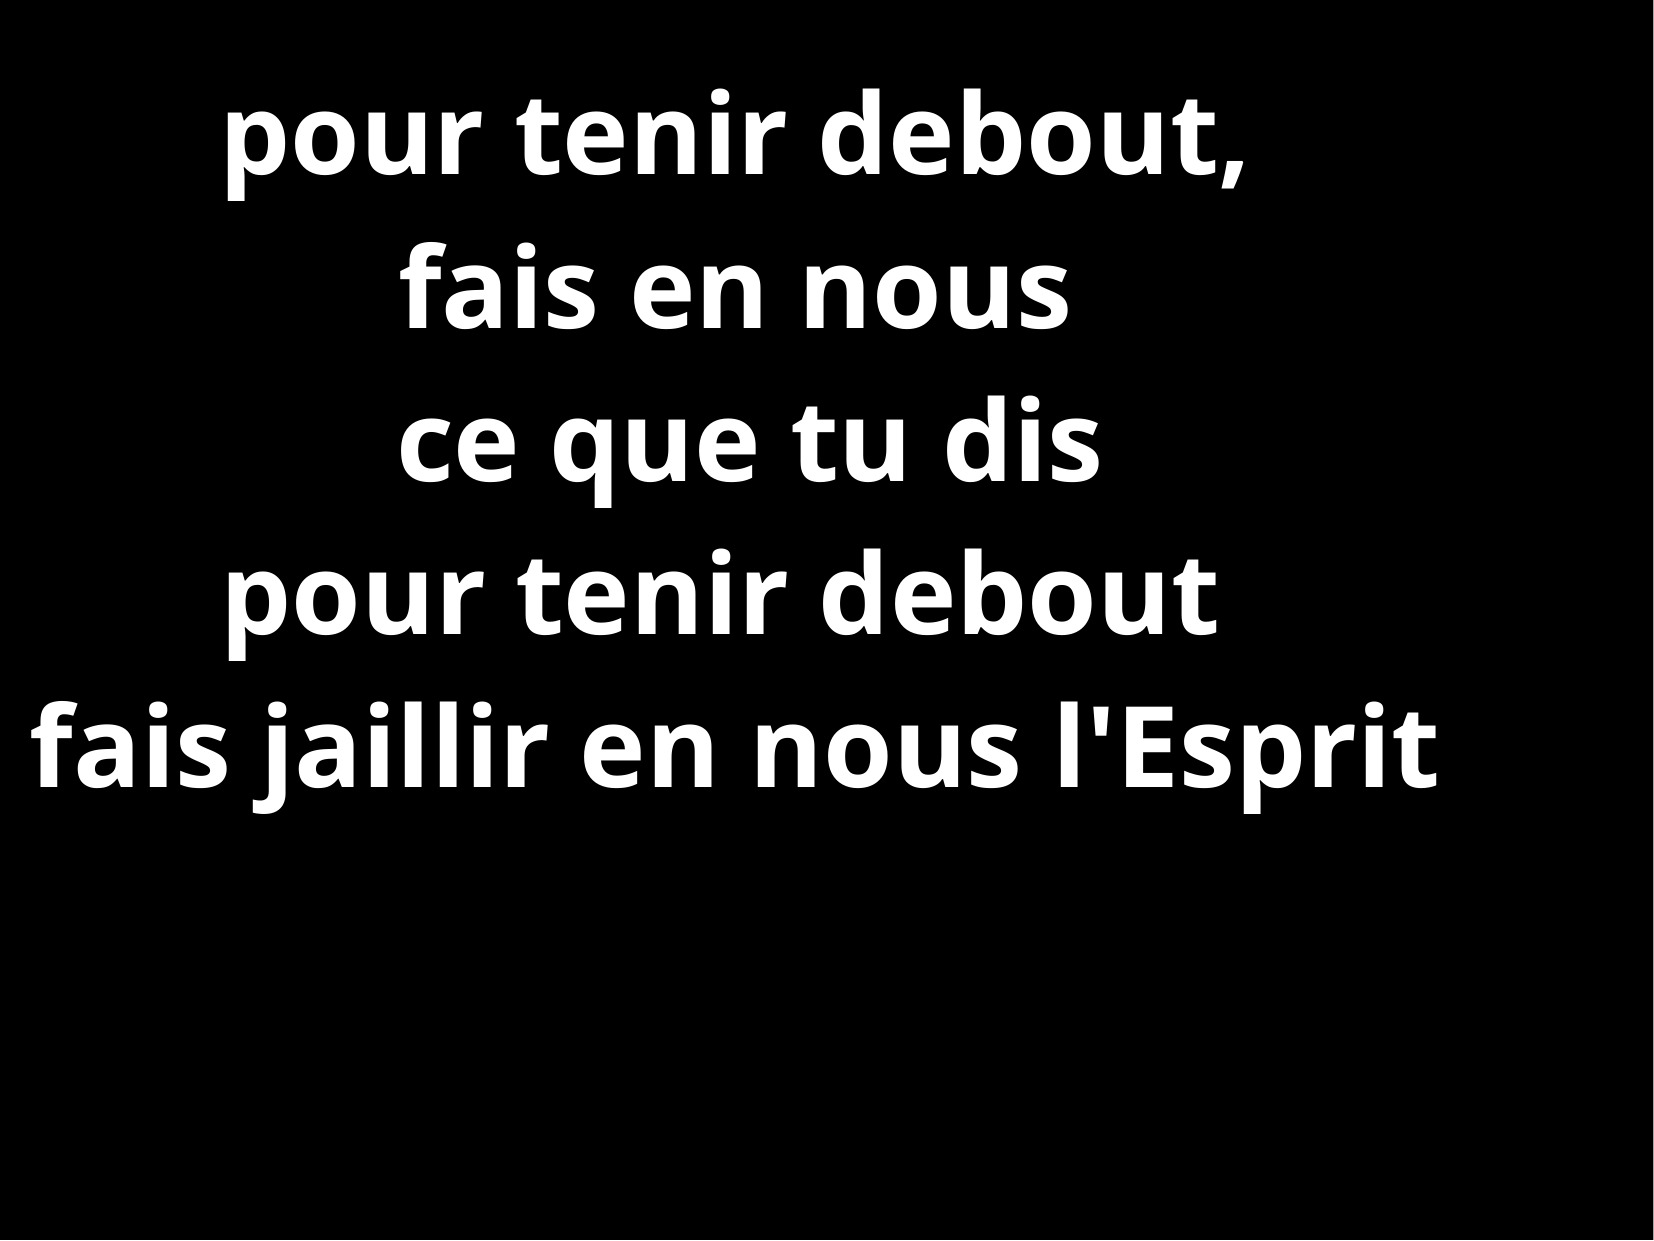

pour tenir debout,
fais en nous
ce que tu dis
pour tenir debout
fais jaillir en nous l'Esprit